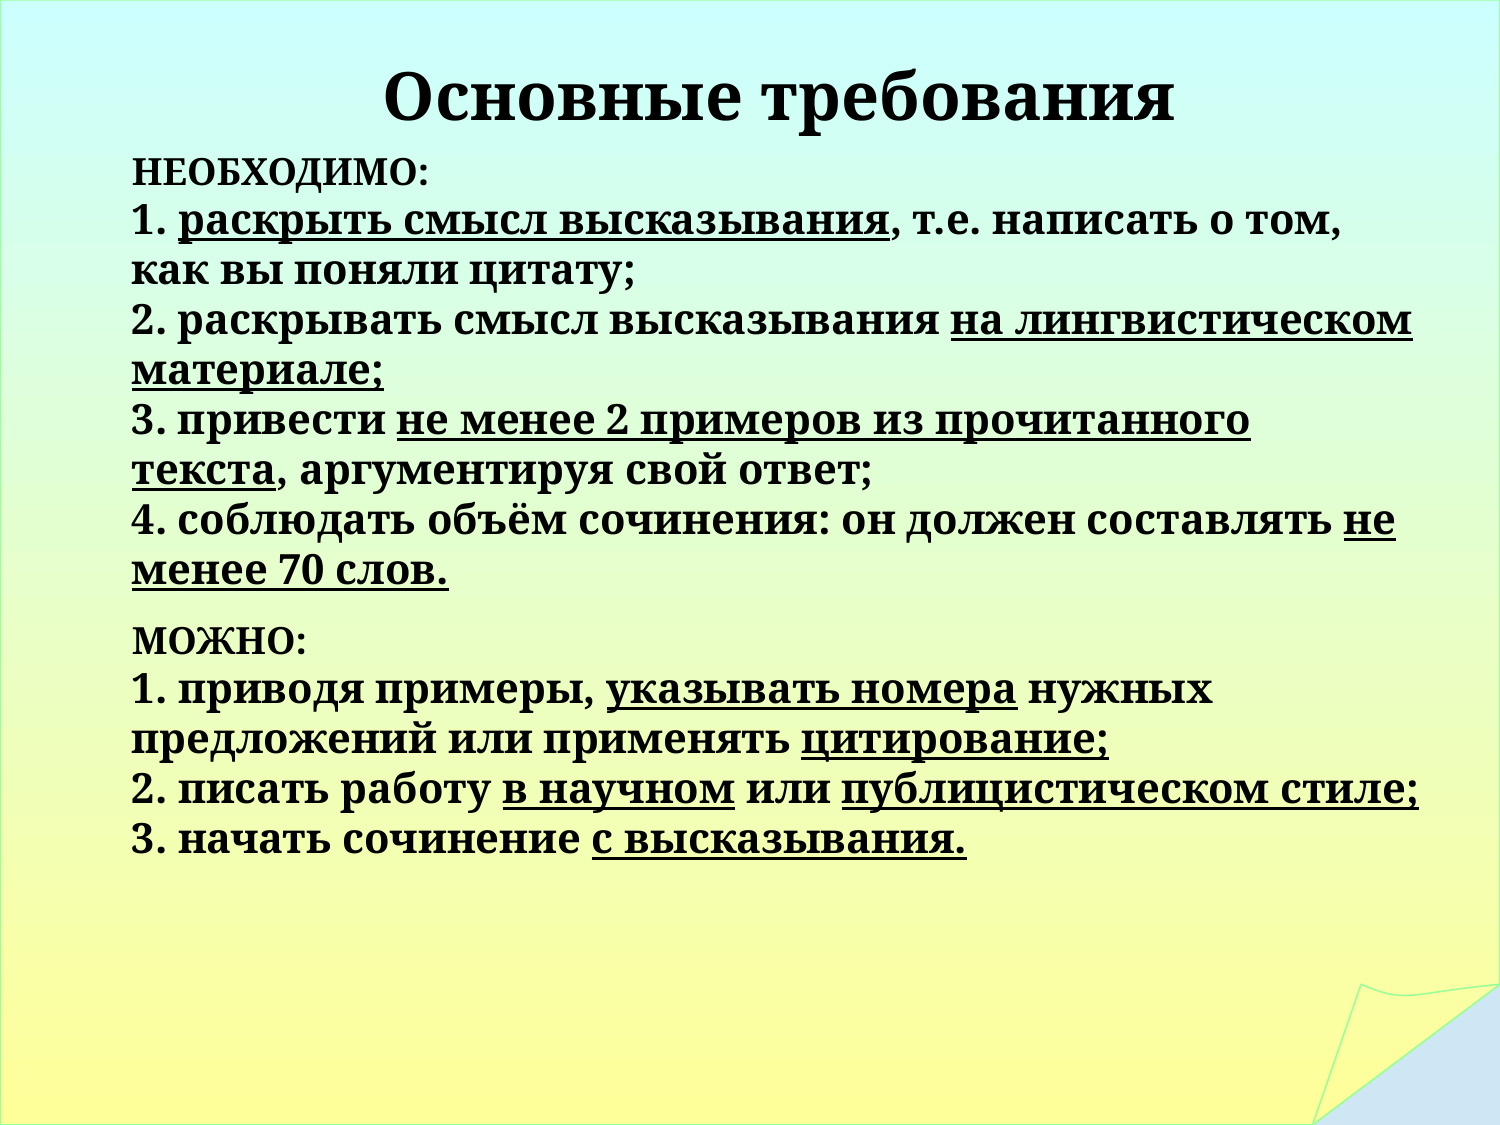

Основные требования
НЕОБХОДИМО:
1. раскрыть смысл высказывания, т.е. написать о том, как вы поняли цитату;
2. раскрывать смысл высказывания на лингвистическом материале;
3. привести не менее 2 примеров из прочитанного текста, аргументируя свой ответ; 
4. соблюдать объём сочинения: он должен составлять не менее 70 слов.
МОЖНО:
1. приводя примеры, указывать номера нужных предложений или применять цитирование;
2. писать работу в научном или публицистическом стиле;
3. начать сочинение с высказывания.